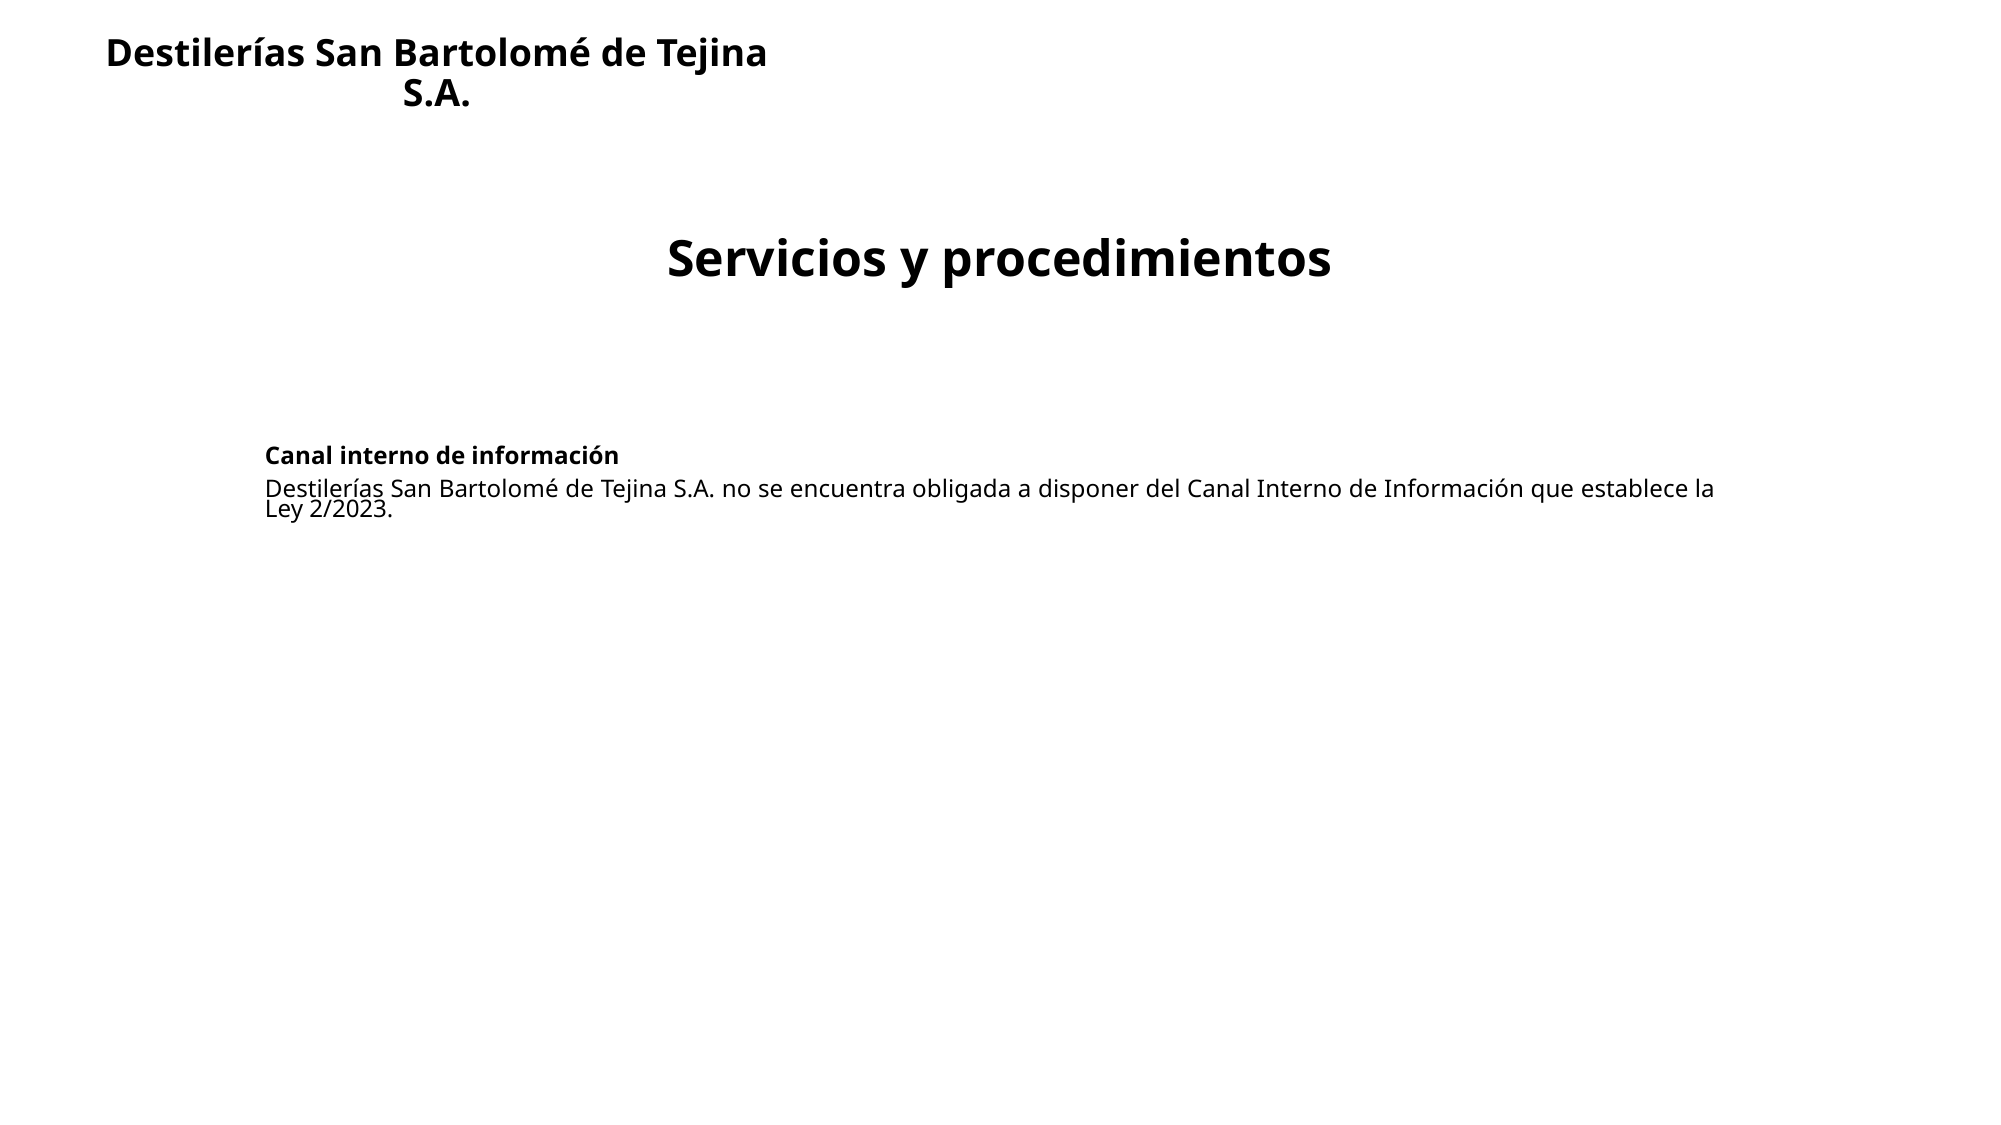

# Destilerías San Bartolomé de Tejina S.A.
Servicios y procedimientos
Canal interno de información
Destilerías San Bartolomé de Tejina S.A. no se encuentra obligada a disponer del Canal Interno de Información que establece la Ley 2/2023.